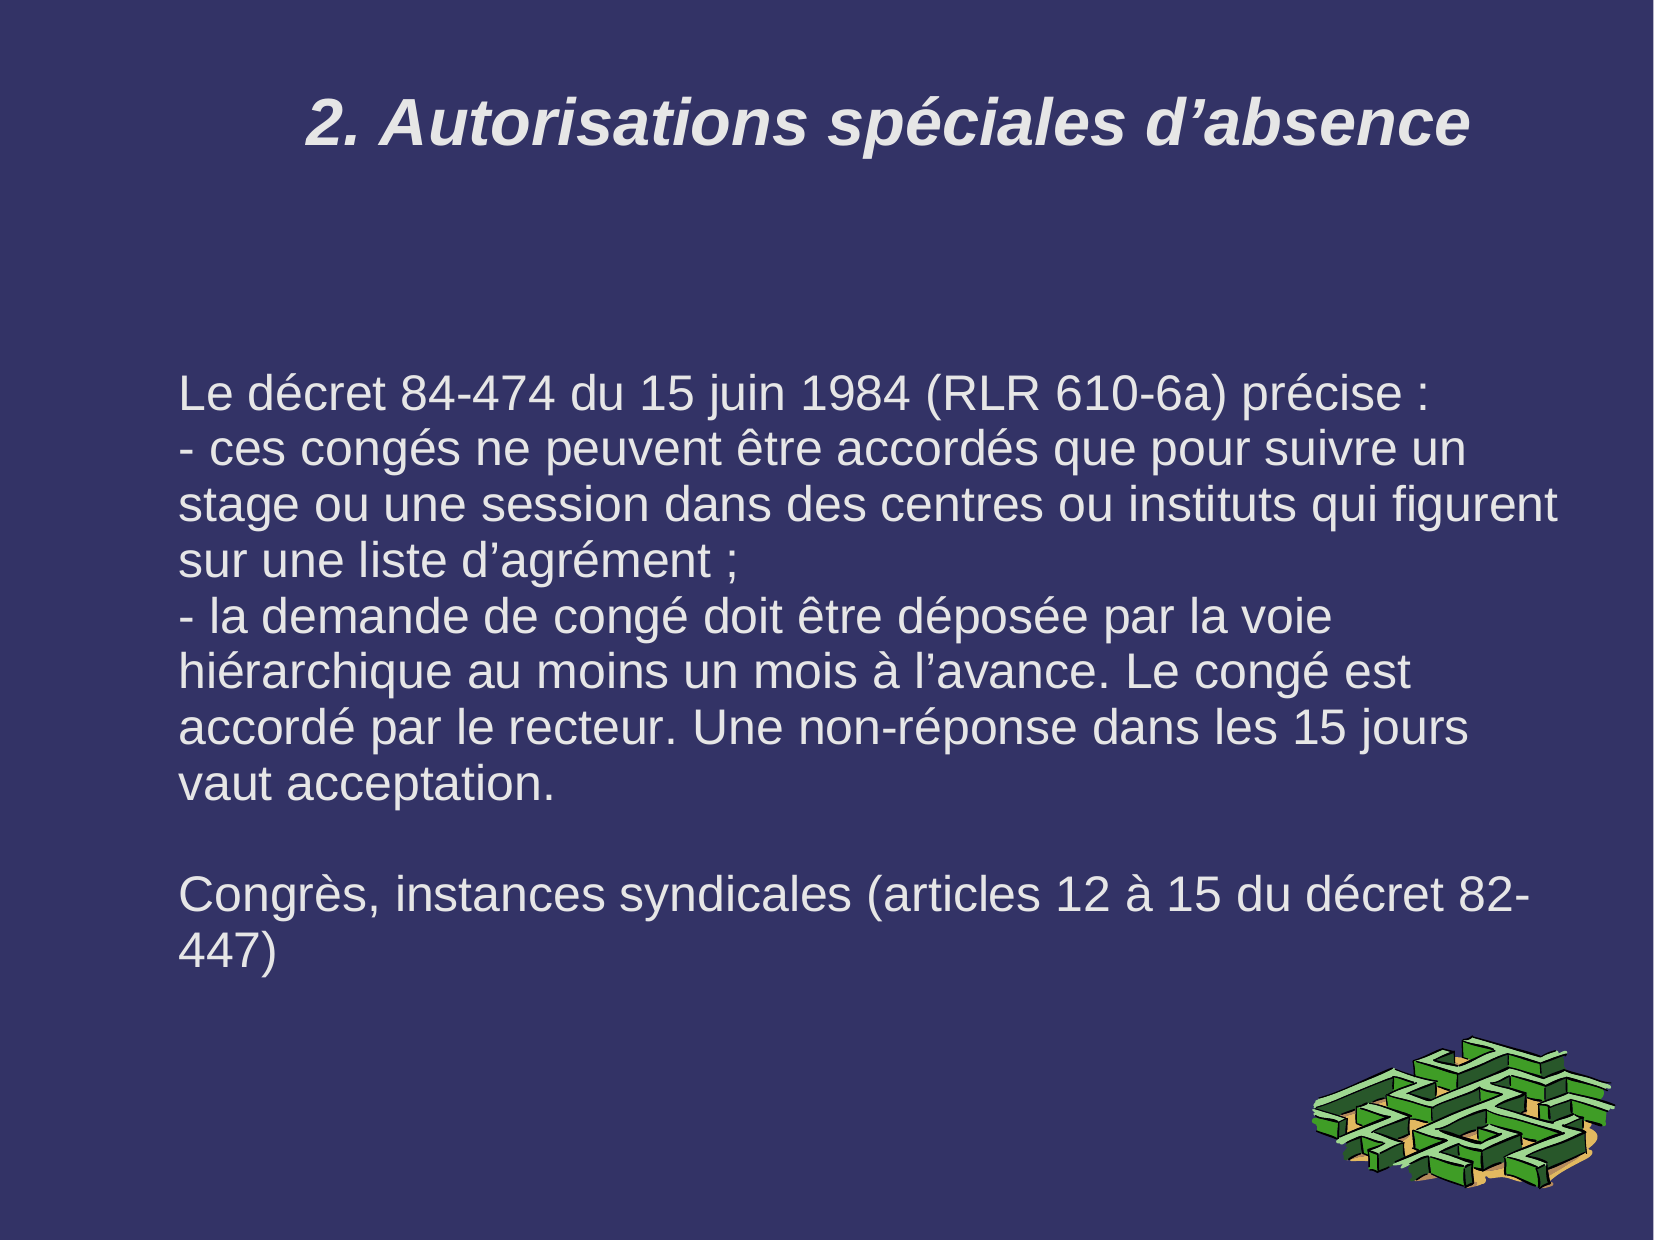

# 2. Autorisations spéciales d’absence
Le décret 84-474 du 15 juin 1984 (RLR 610-6a) précise :
- ces congés ne peuvent être accordés que pour suivre un stage ou une session dans des centres ou instituts qui figurent sur une liste d’agrément ;
- la demande de congé doit être déposée par la voie hiérarchique au moins un mois à l’avance. Le congé est accordé par le recteur. Une non-réponse dans les 15 jours vaut acceptation.
Congrès, instances syndicales (articles 12 à 15 du décret 82-447)